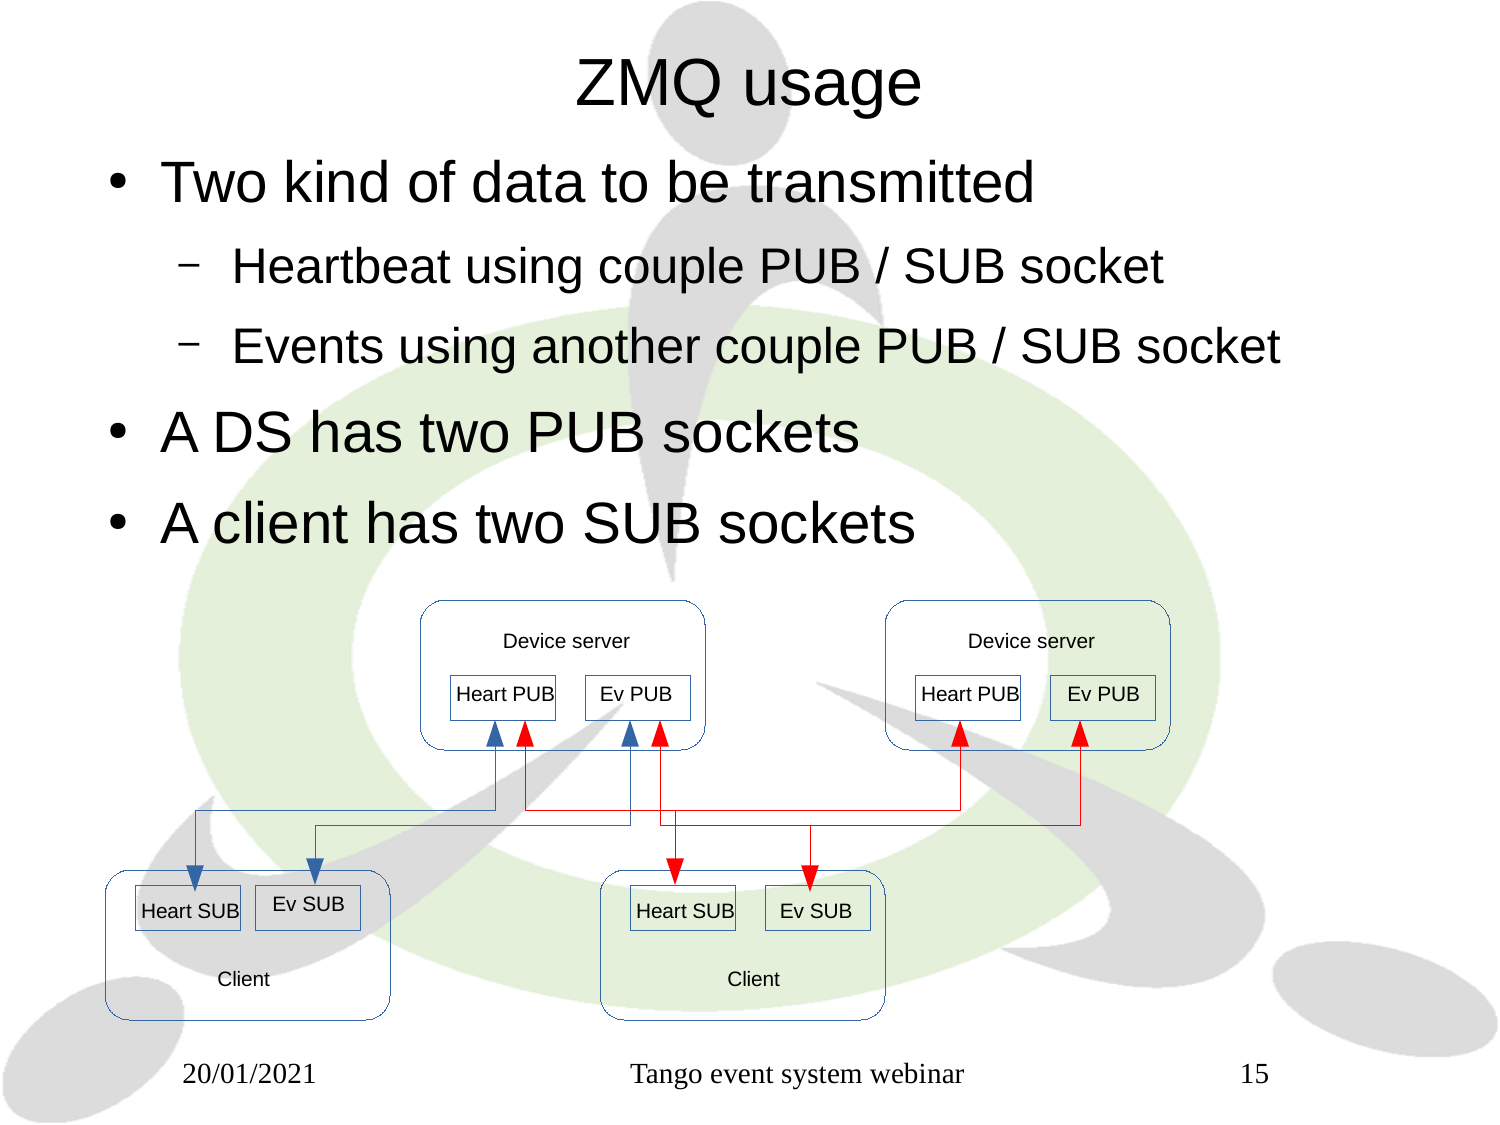

# ZMQ usage
Two kind of data to be transmitted
Heartbeat using couple PUB / SUB socket
Events using another couple PUB / SUB socket
A DS has two PUB sockets
A client has two SUB sockets
Device server
Device server
Heart PUB
Ev PUB
Heart PUB
Ev PUB
Ev SUB
Heart SUB
Heart SUB
Ev SUB
Client
Client
20/01/2021
Tango event system webinar
15